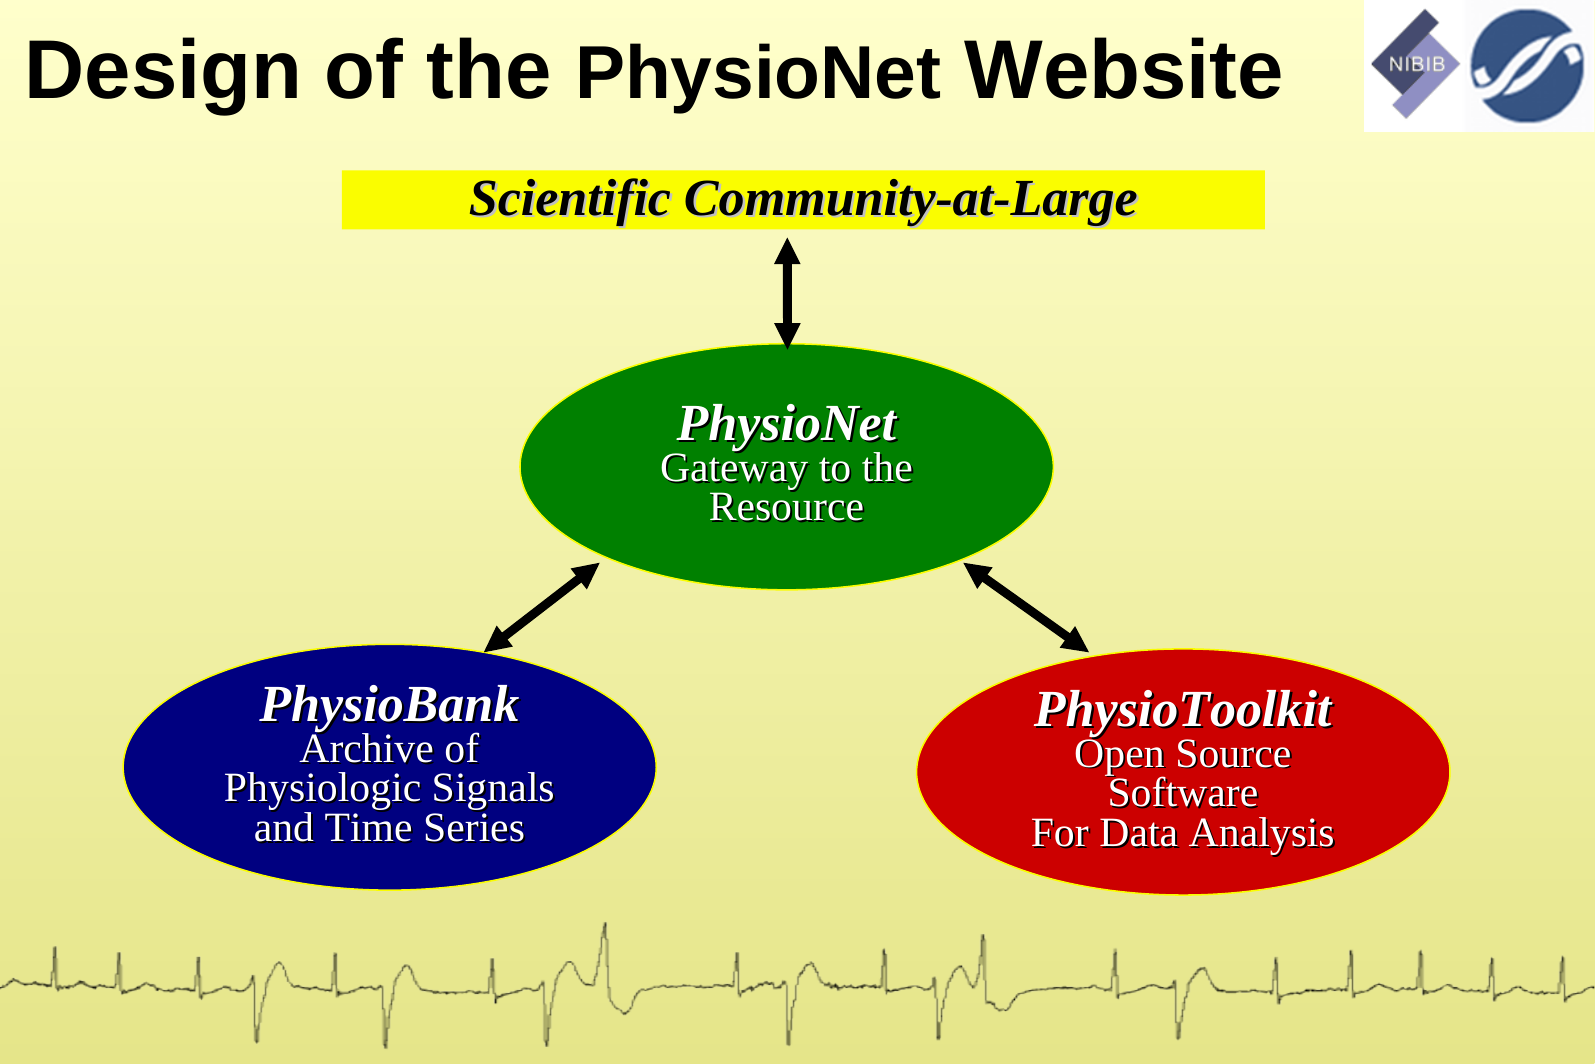

# Design of the PhysioNet Website
Scientific Community-at-Large
PhysioNet
Gateway to the Resource
PhysioBank
Archive of Physiologic Signals and Time Series
PhysioToolkit
Open Source Software
For Data Analysis